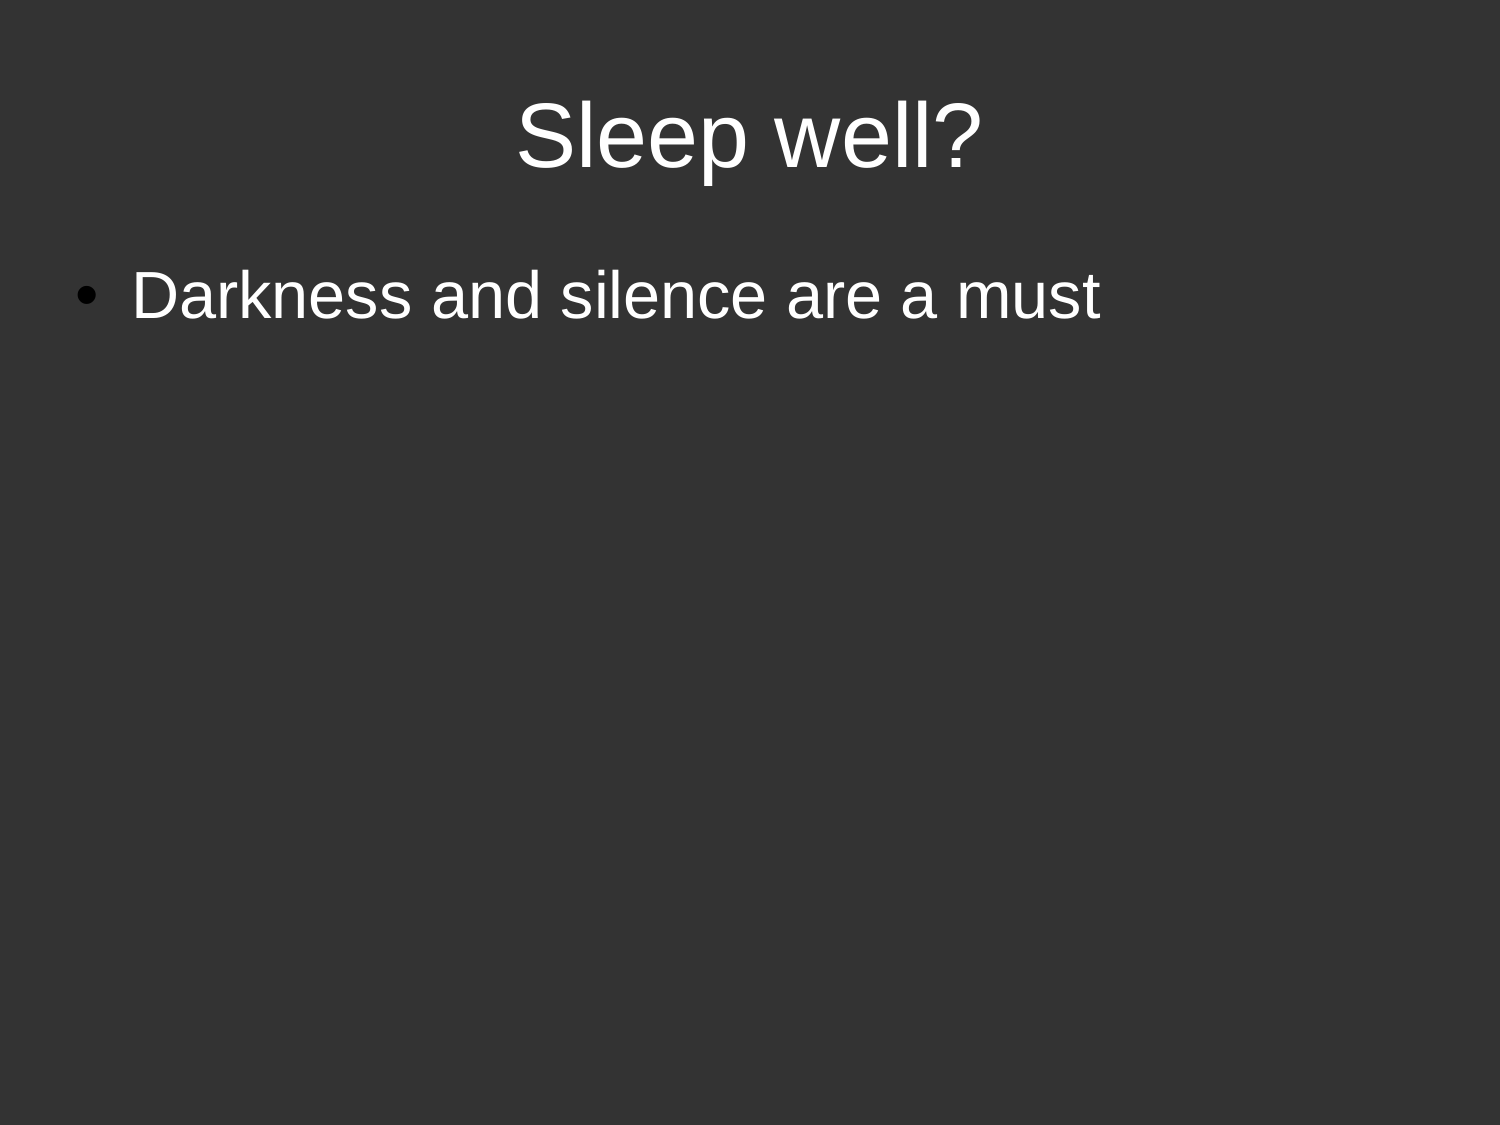

# Sleep well?
Darkness and silence are a must